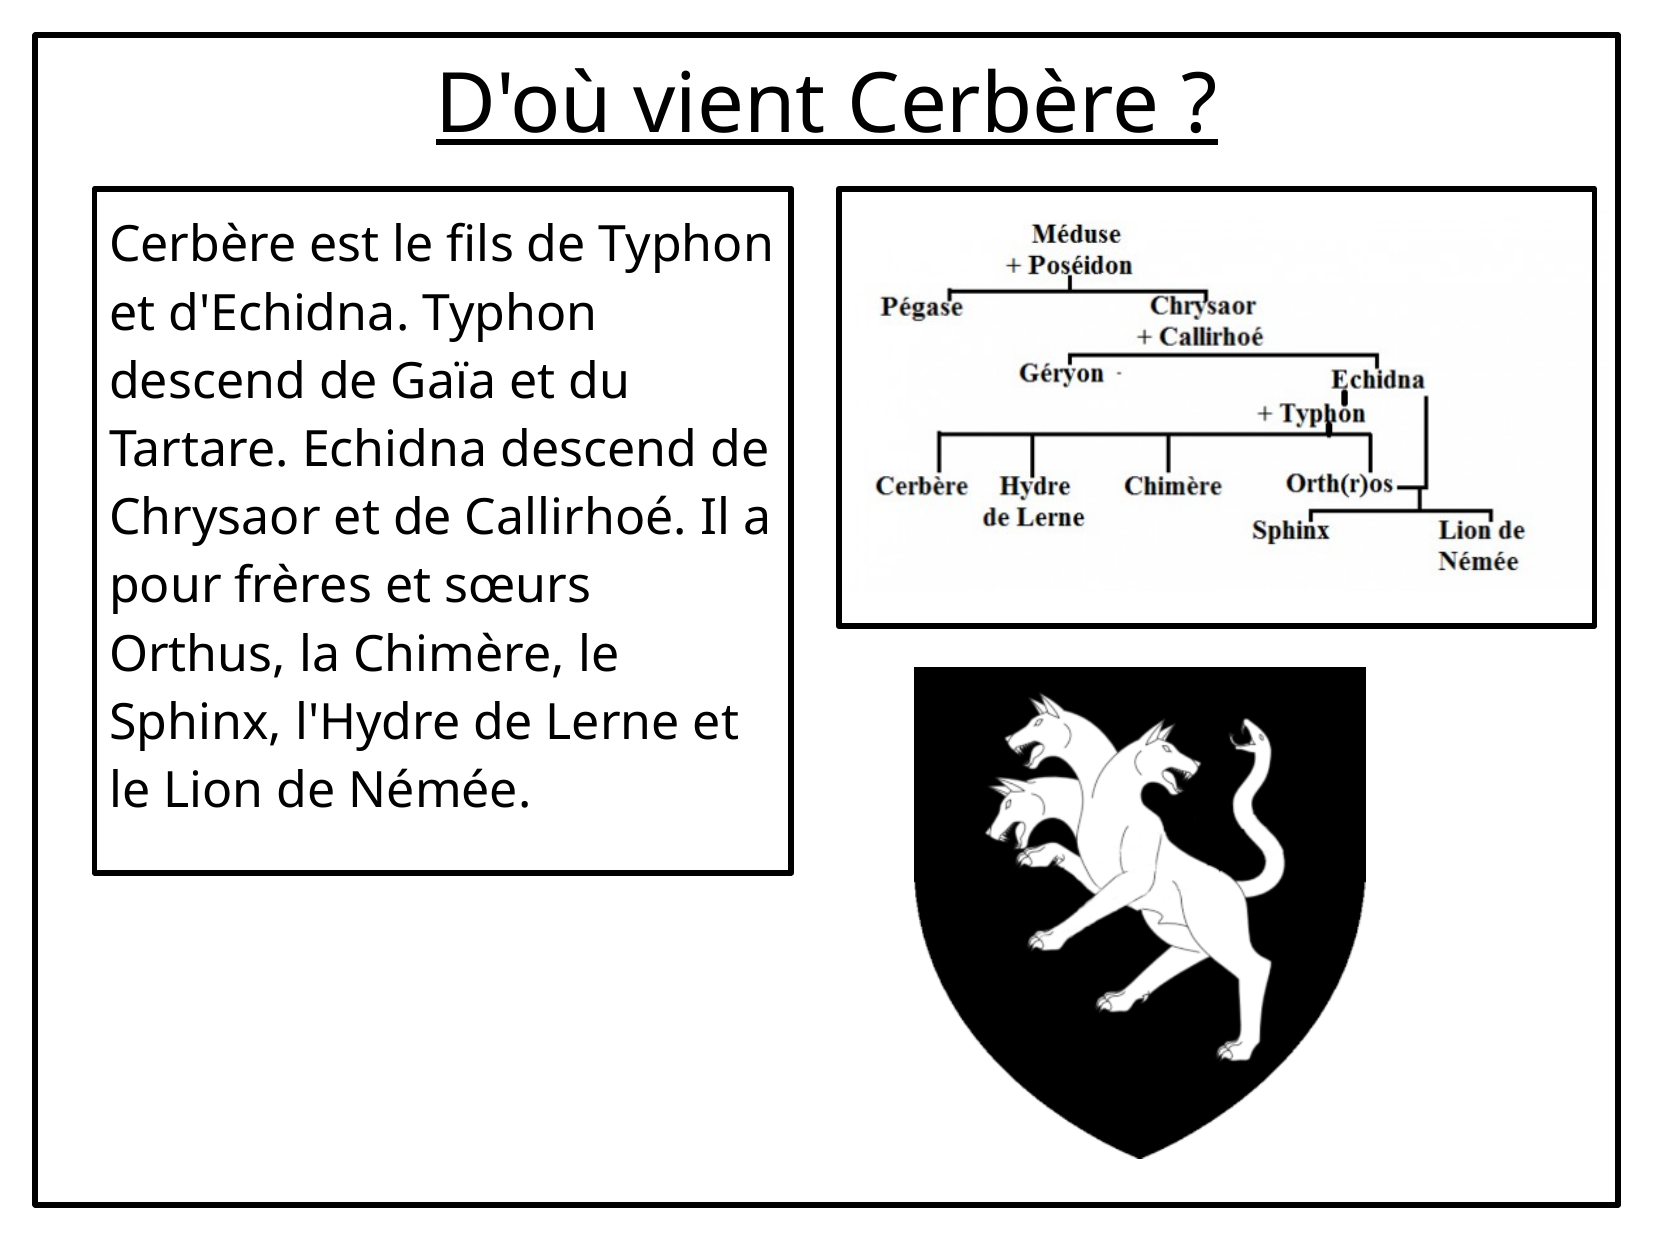

D'où vient Cerbère ?
Cerbère est le fils de Typhon et d'Echidna. Typhon descend de Gaïa et du Tartare. Echidna descend de Chrysaor et de Callirhoé. Il a pour frères et sœurs Orthus, la Chimère, le Sphinx, l'Hydre de Lerne et le Lion de Némée.